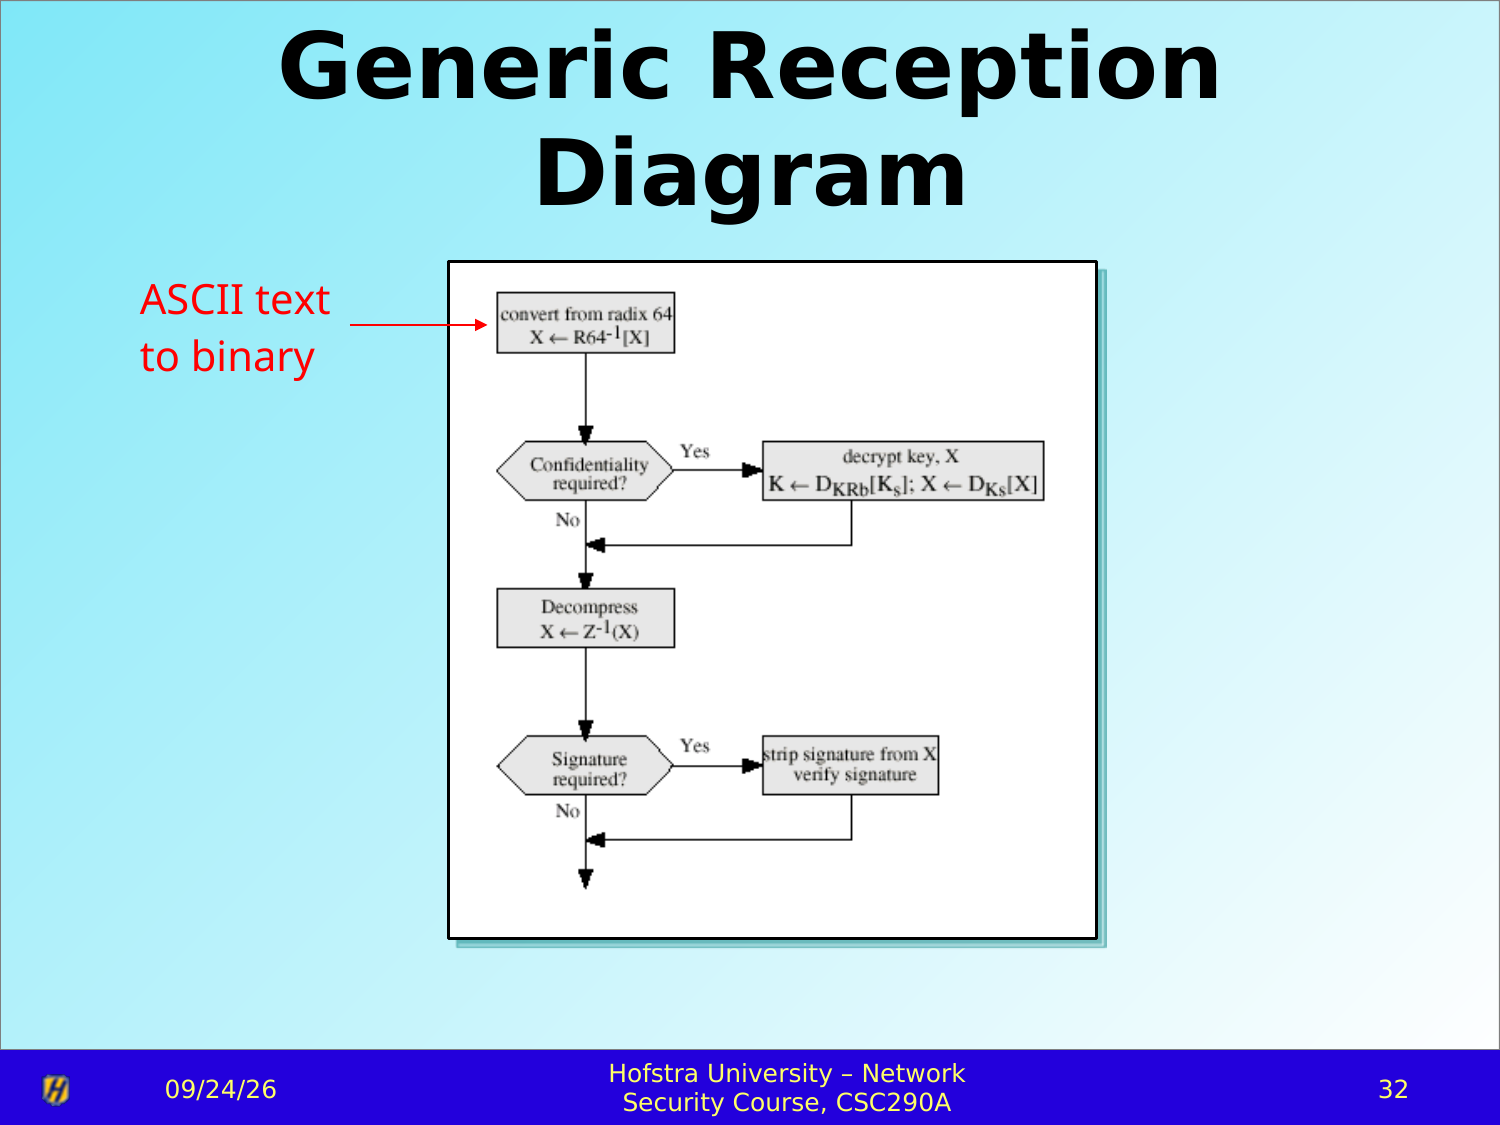

# Generic Reception Diagram
ASCII text
to binary
32